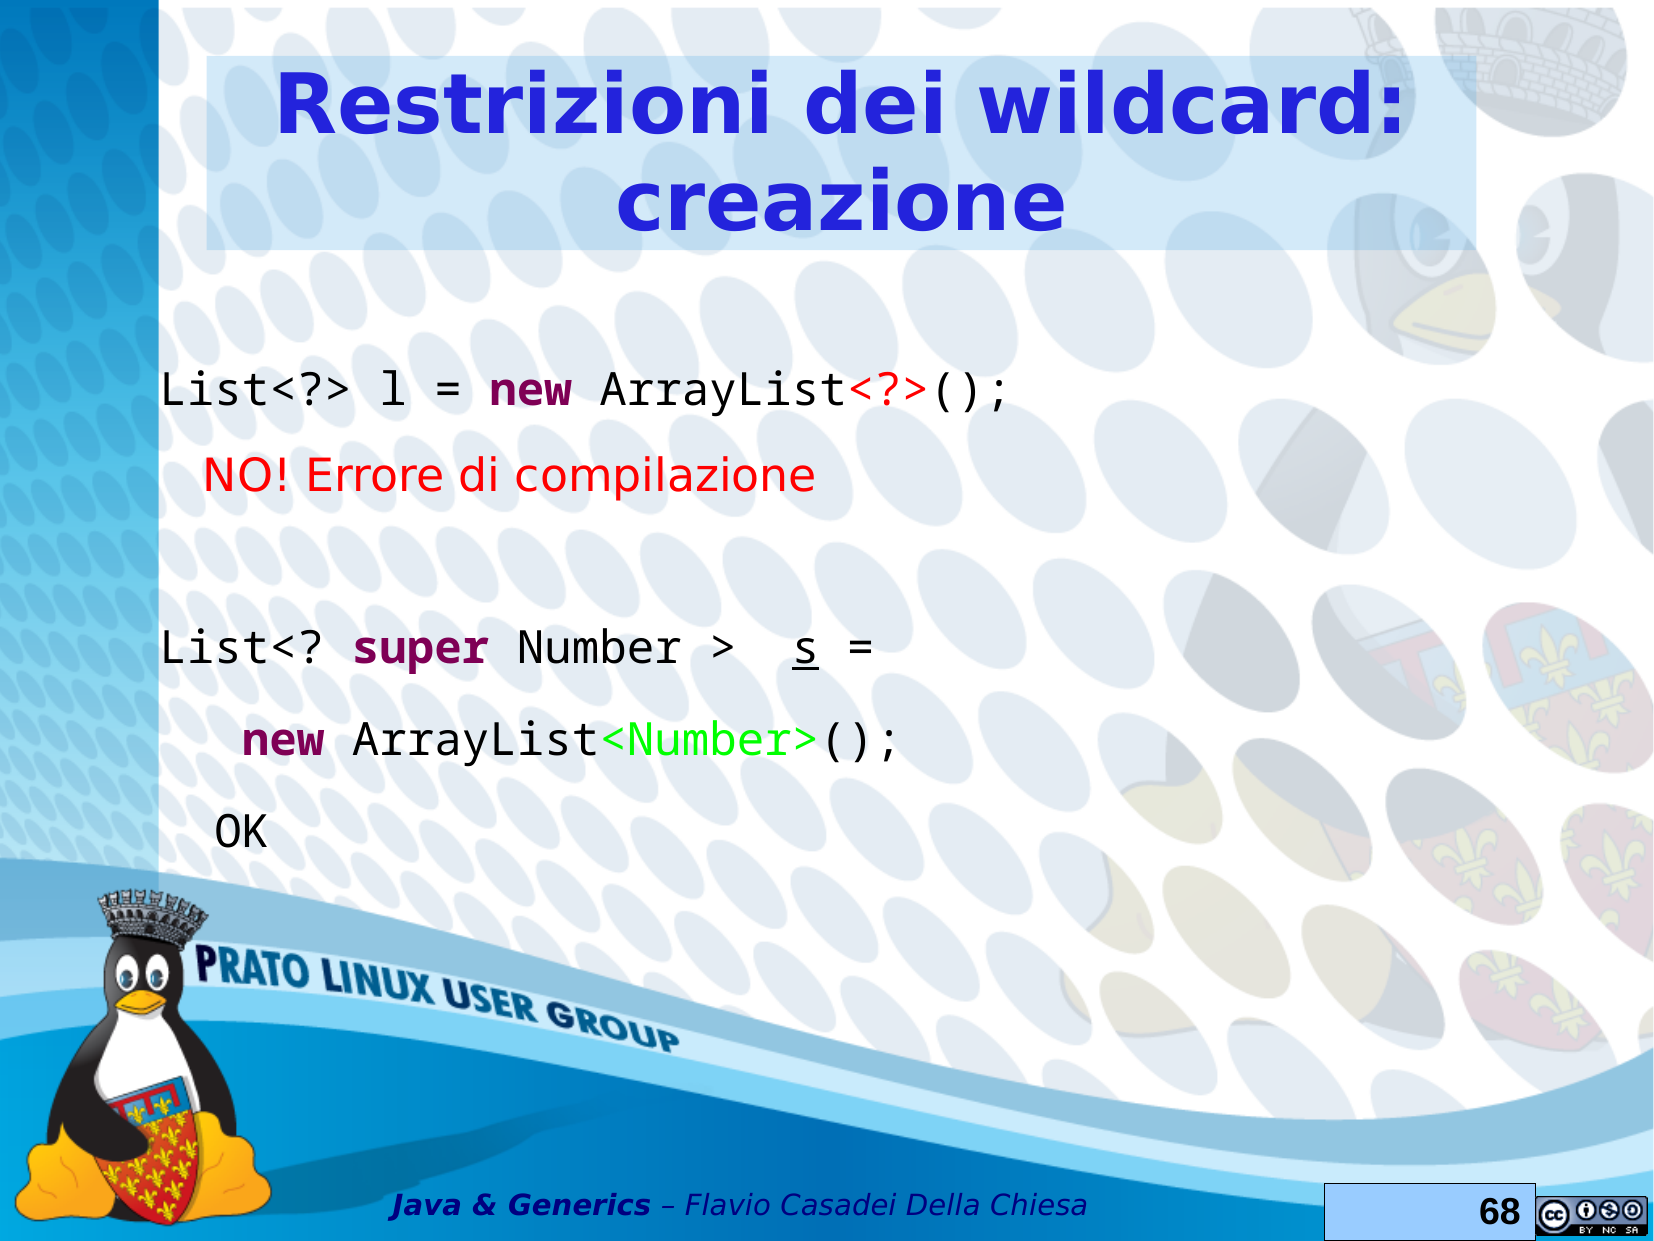

# Restrizioni dei wildcard: creazione
List<?> l = new ArrayList<?>();
 NO! Errore di compilazione
List<? super Number > s =
 new ArrayList<Number>();
 OK